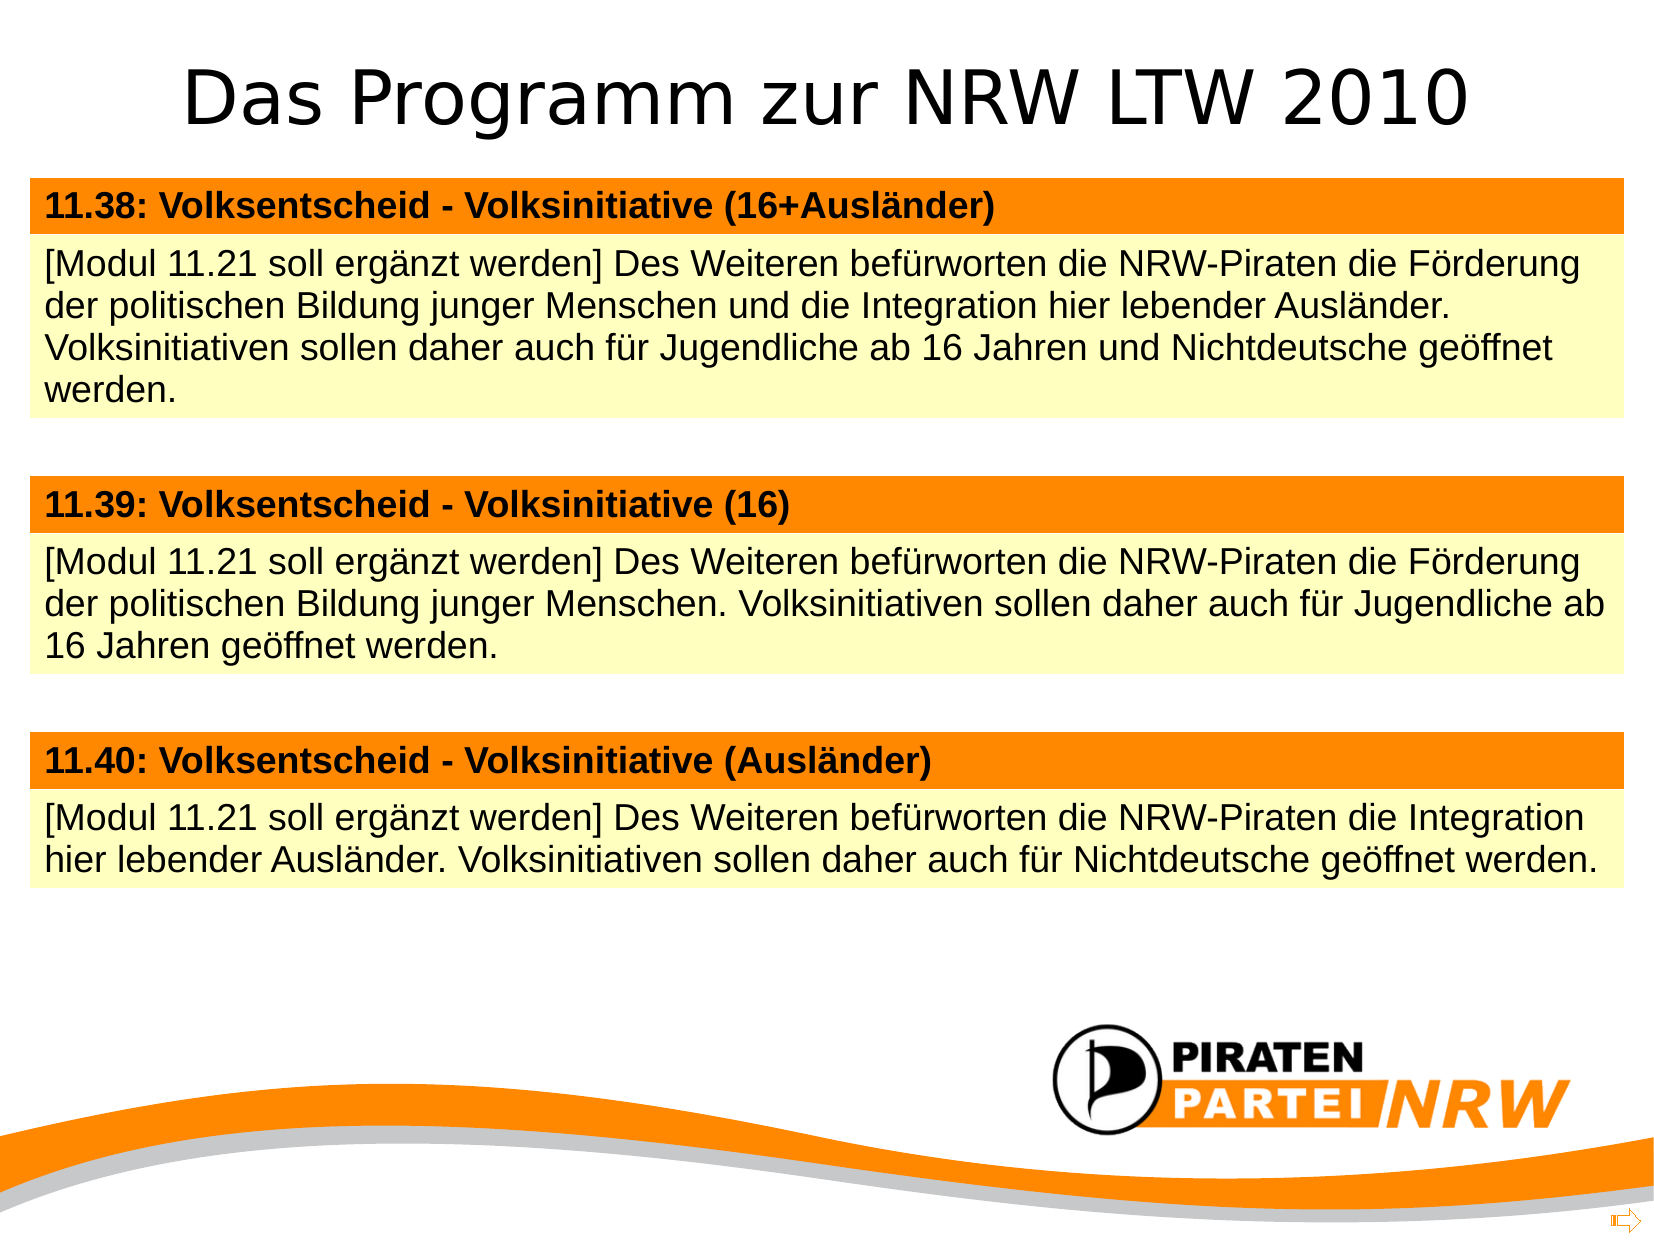

# Das Programm zur NRW LTW 2010
| 11.38: Volksentscheid - Volksinitiative (16+Ausländer) |
| --- |
| [Modul 11.21 soll ergänzt werden] Des Weiteren befürworten die NRW-Piraten die Förderung der politischen Bildung junger Menschen und die Integration hier lebender Ausländer. Volksinitiativen sollen daher auch für Jugendliche ab 16 Jahren und Nichtdeutsche geöffnet werden. |
| |
| 11.39: Volksentscheid - Volksinitiative (16) |
| [Modul 11.21 soll ergänzt werden] Des Weiteren befürworten die NRW-Piraten die Förderung der politischen Bildung junger Menschen. Volksinitiativen sollen daher auch für Jugendliche ab 16 Jahren geöffnet werden. |
| |
| 11.40: Volksentscheid - Volksinitiative (Ausländer) |
| [Modul 11.21 soll ergänzt werden] Des Weiteren befürworten die NRW-Piraten die Integration hier lebender Ausländer. Volksinitiativen sollen daher auch für Nichtdeutsche geöffnet werden. |